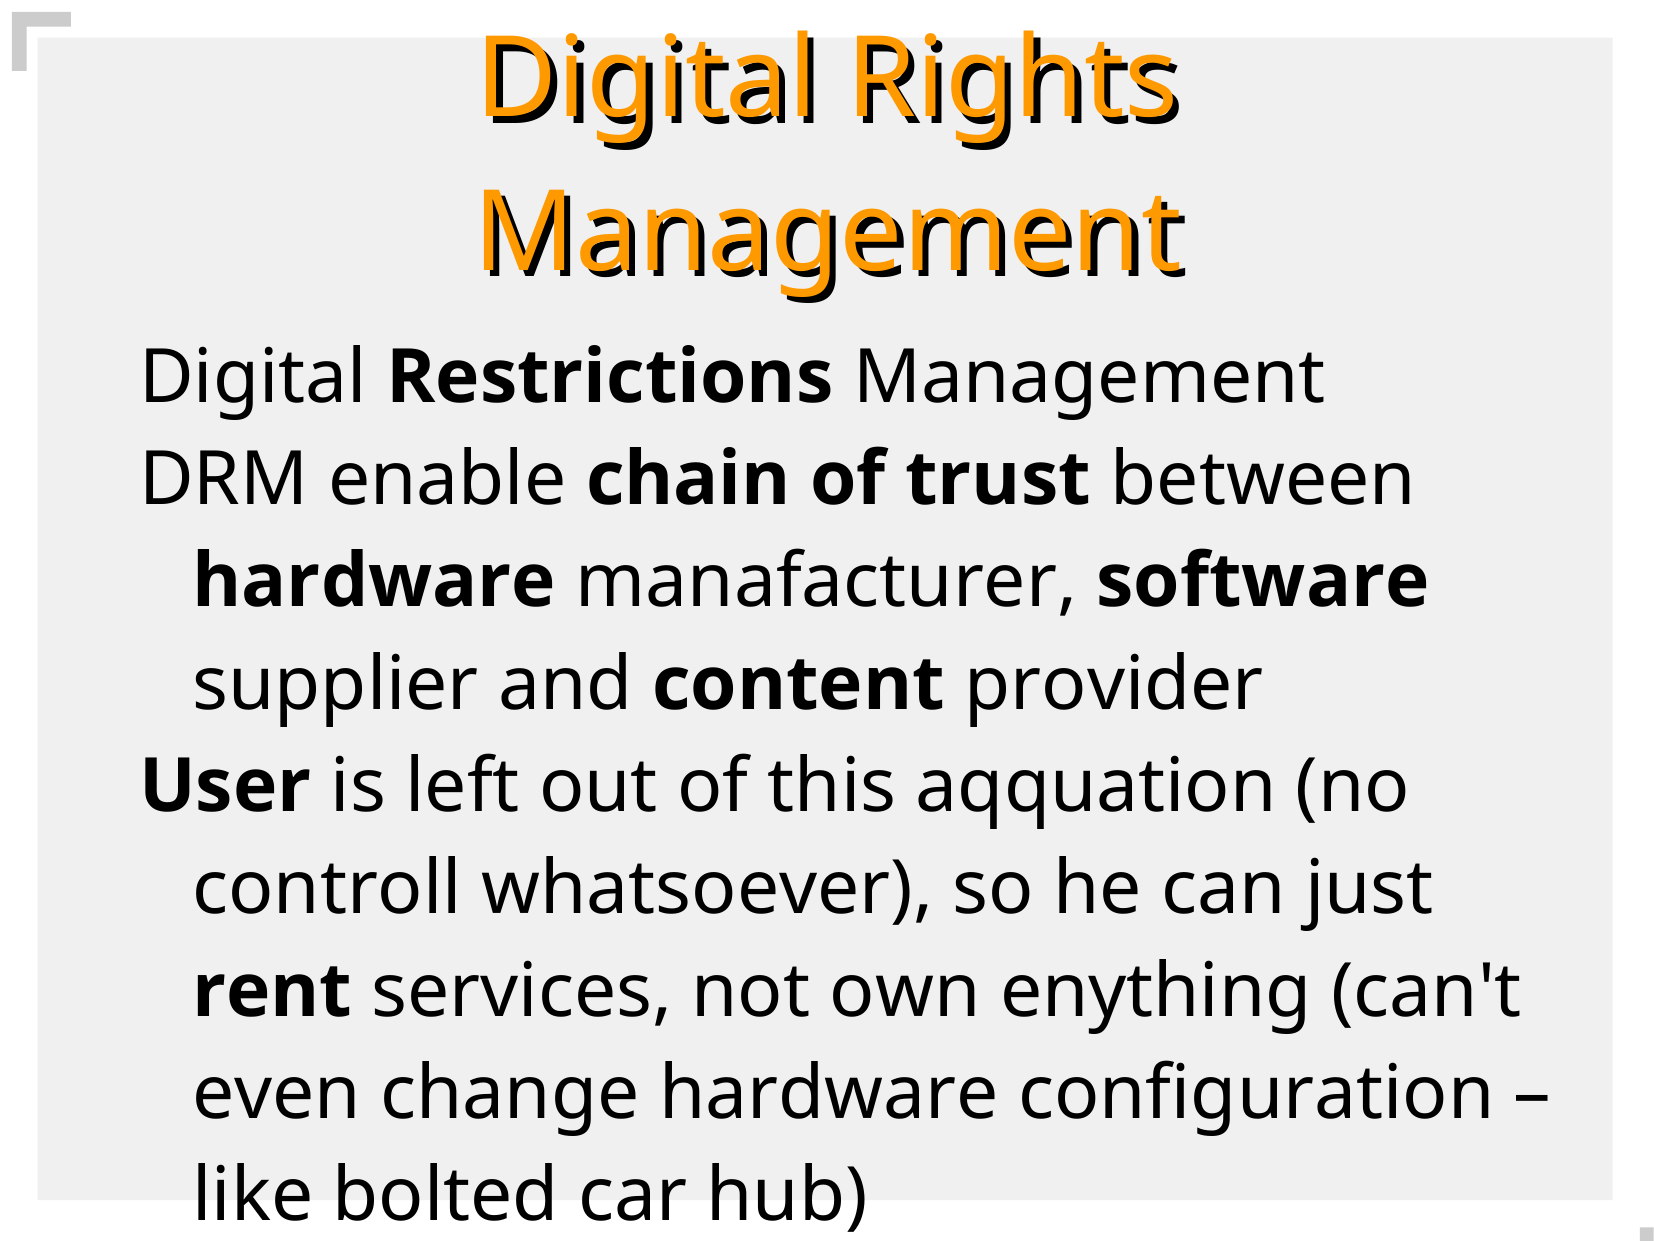

# Digital Rights Management
Digital Restrictions Management
DRM enable chain of trust between hardware manafacturer, software supplier and content provider
User is left out of this aqquation (no controll whatsoever), so he can just rent services, not own enything (can't even change hardware configuration – like bolted car hub)